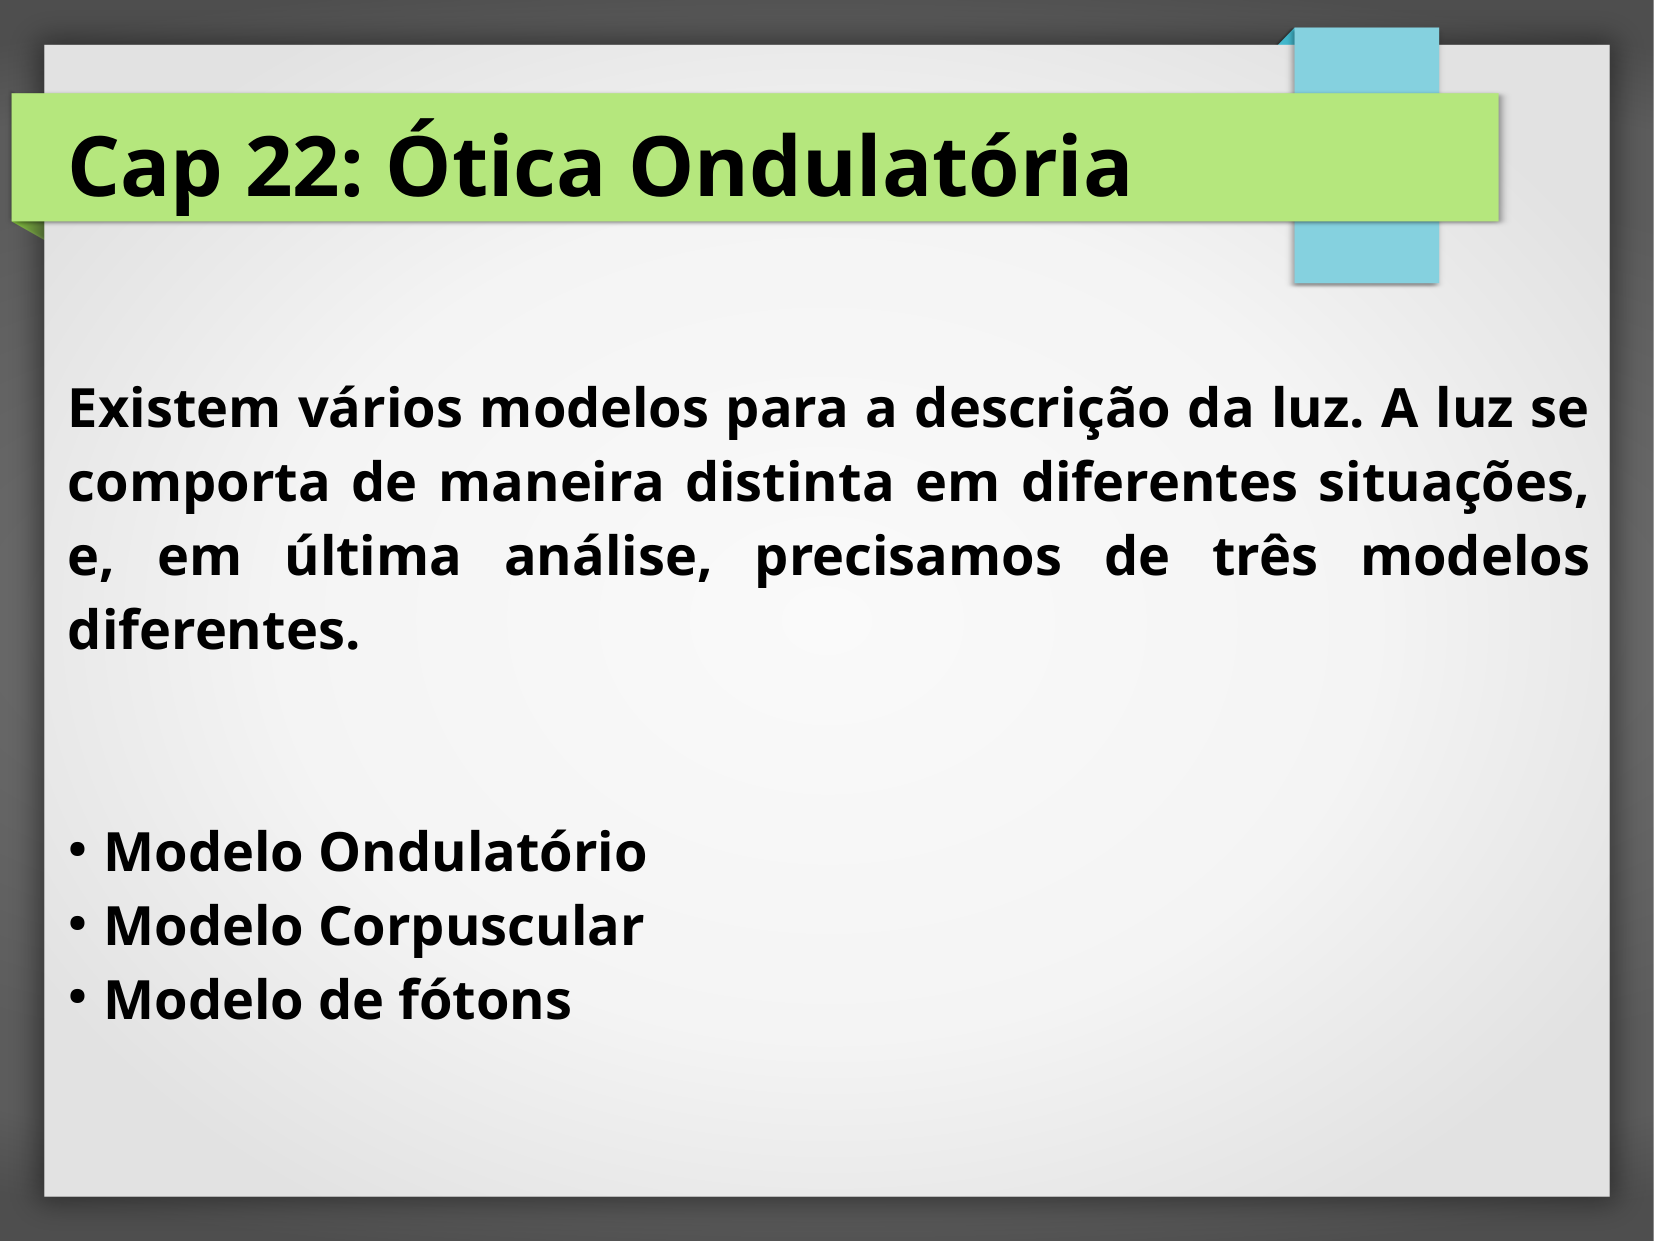

Cap 22: Ótica Ondulatória
Existem vários modelos para a descrição da luz. A luz se comporta de maneira distinta em diferentes situações, e, em última análise, precisamos de três modelos diferentes.
Modelo Ondulatório
Modelo Corpuscular
Modelo de fótons